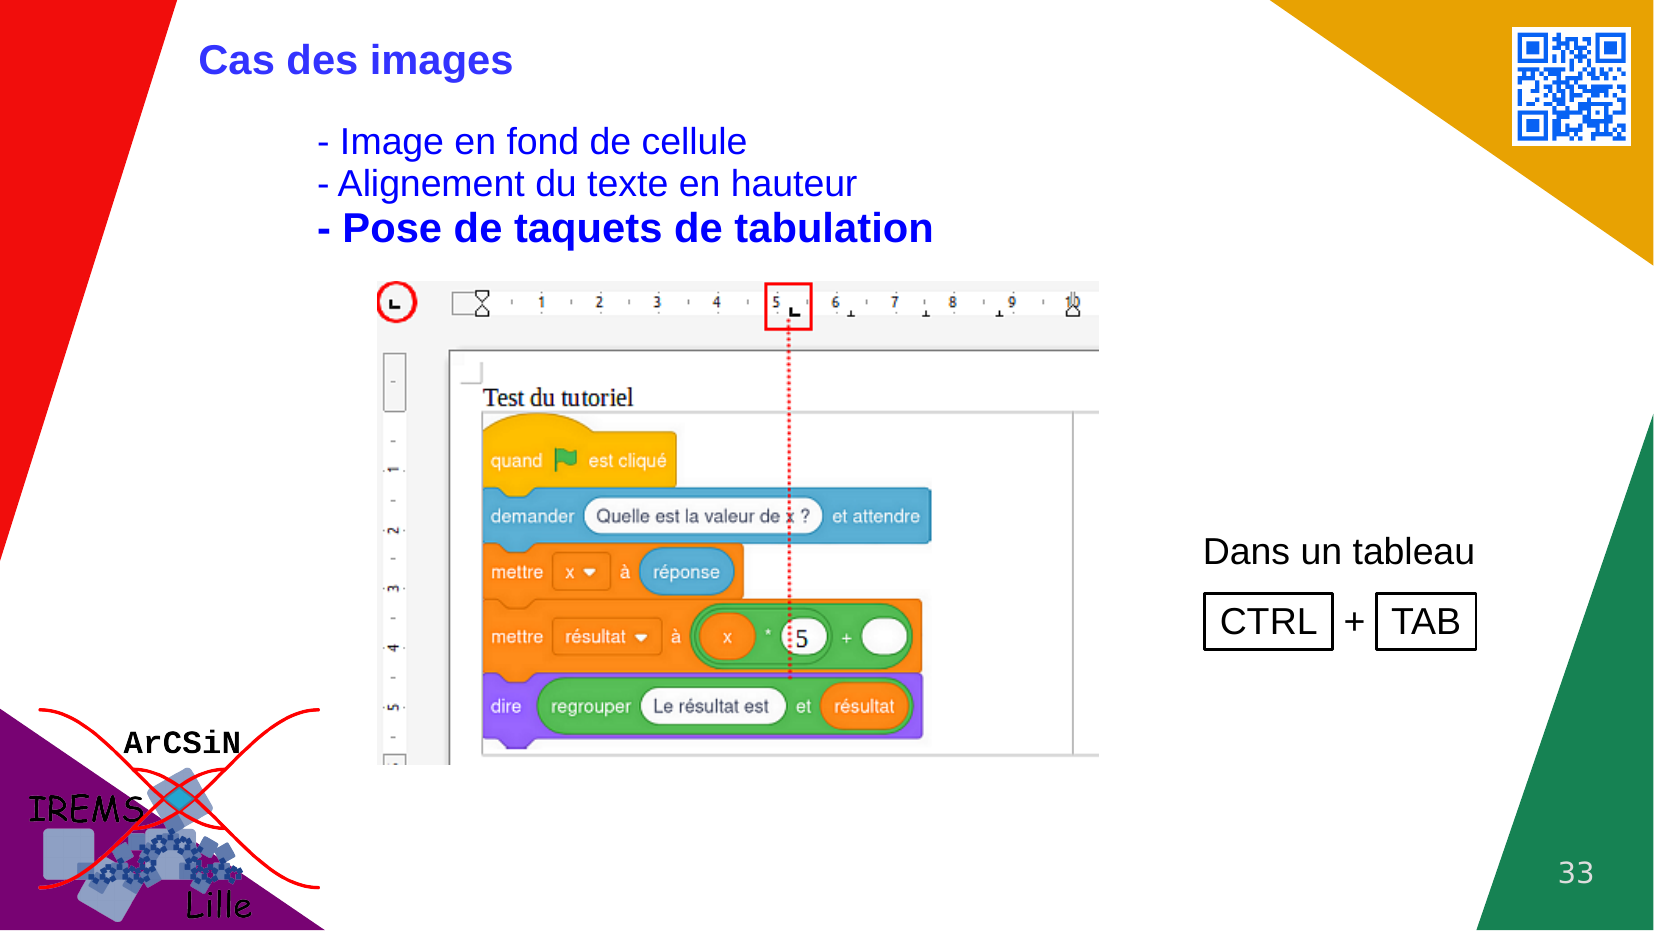

Cas des images
- Image en fond de cellule
- Alignement du texte en hauteur
- Pose de taquets de tabulation
Dans un tableau
CTRL
+
TAB
33